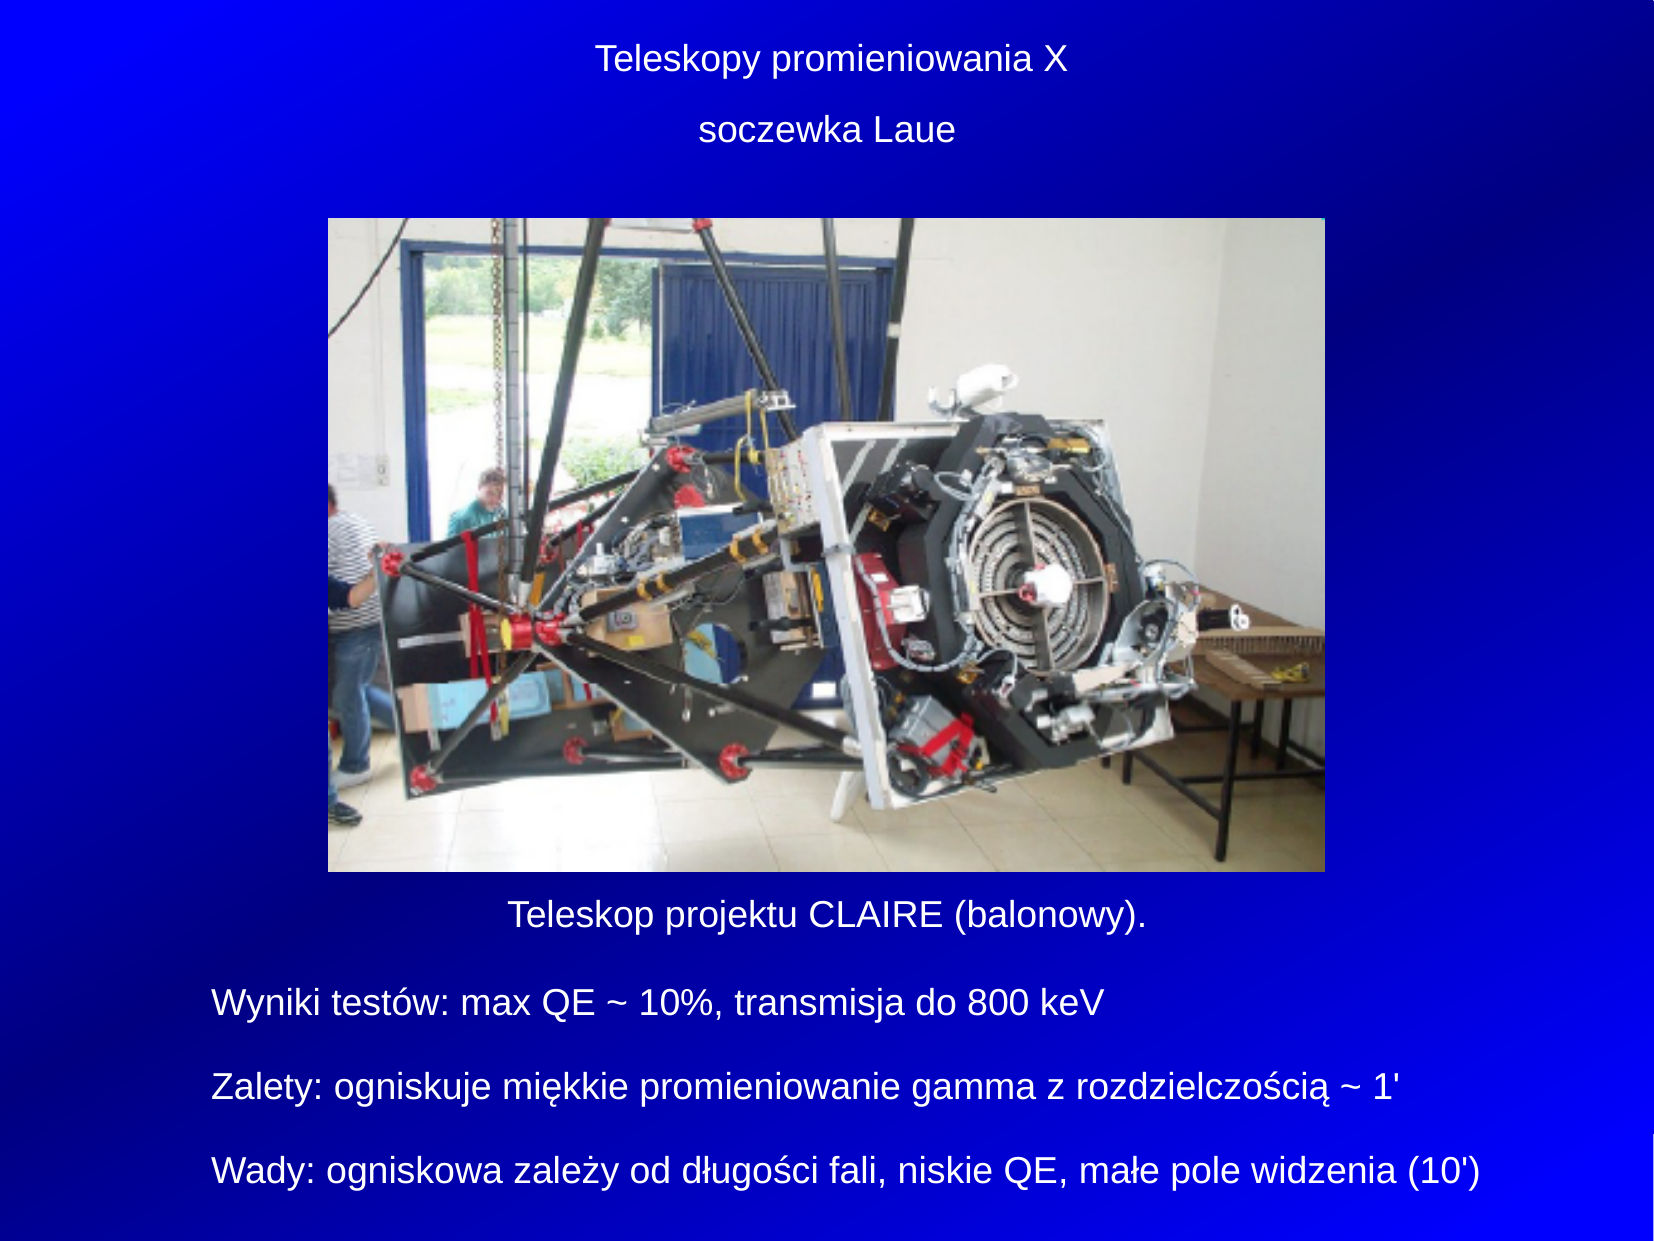

Teleskopy promieniowania X
soczewka Laue
Teleskop projektu CLAIRE (balonowy).
Wyniki testów: max QE ~ 10%, transmisja do 800 keV
Zalety: ogniskuje miękkie promieniowanie gamma z rozdzielczością ~ 1'
Wady: ogniskowa zależy od długości fali, niskie QE, małe pole widzenia (10')